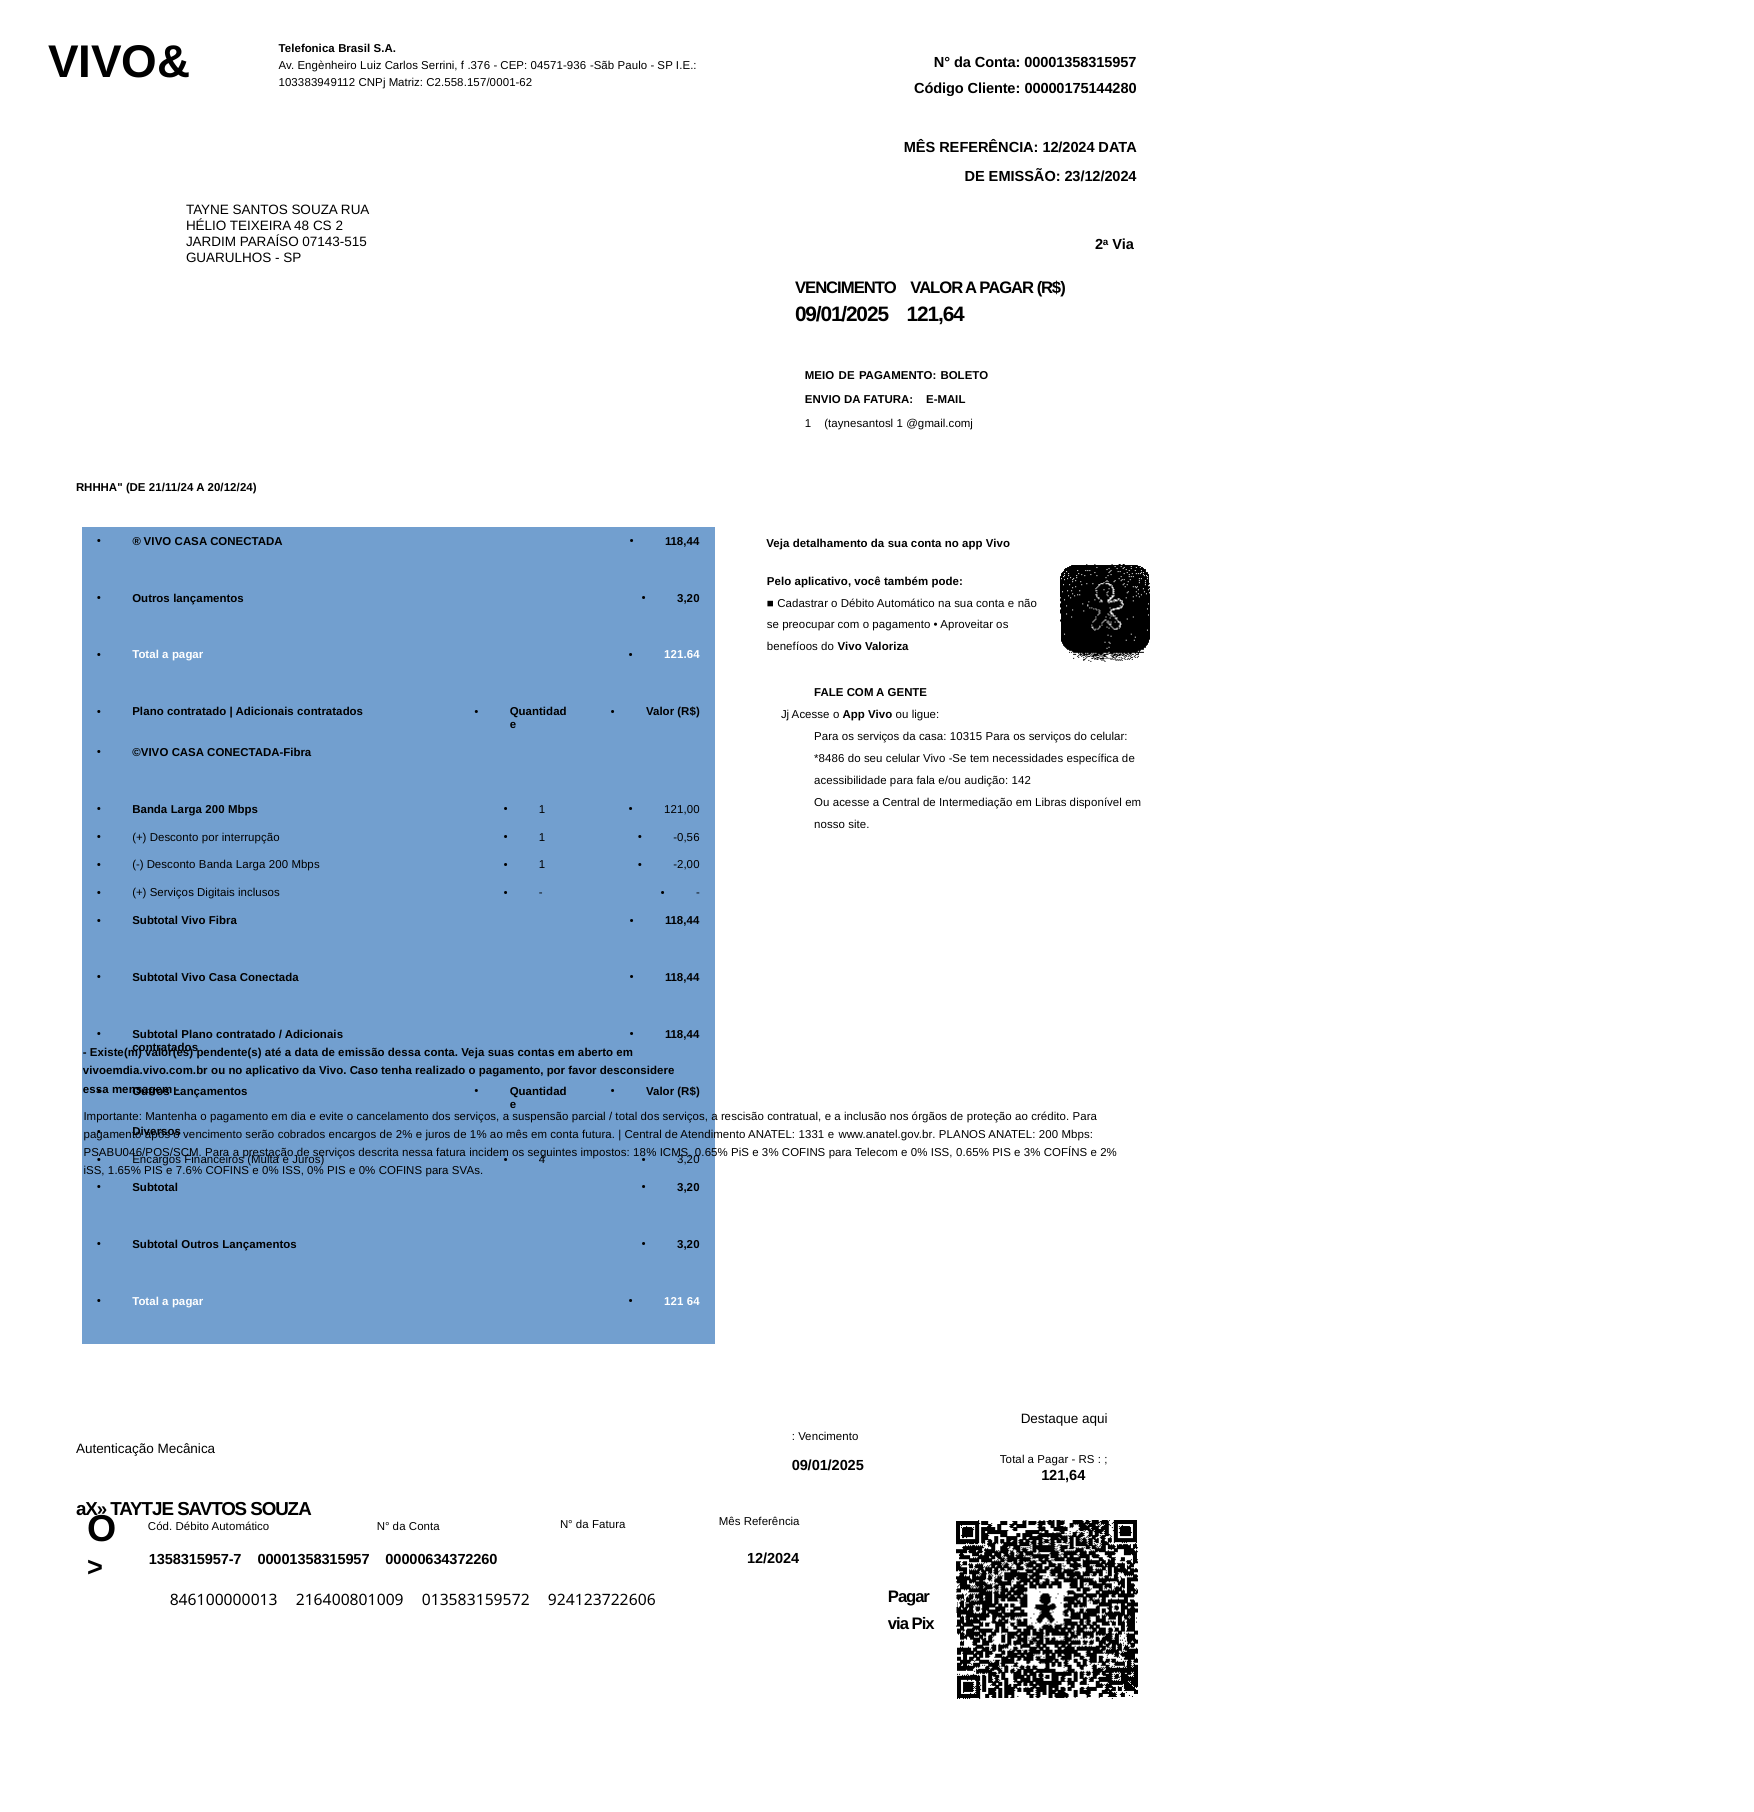

VIVO&
Telefonica Brasil S.A.
Av. Engènheiro Luiz Carlos Serrini, f .376 - CEP: 04571-936 -Sãb Paulo - SP I.E.: 103383949112 CNPj Matriz: C2.558.157/0001-62
N° da Conta: 00001358315957 Código Cliente: 00000175144280
MÊS REFERÊNCIA: 12/2024 DATA DE EMISSÃO: 23/12/2024
TAYNE SANTOS SOUZA RUA HÉLIO TEIXEIRA 48 CS 2
JARDIM PARAÍSO 07143-515 GUARULHOS - SP
2a Via
VENCIMENTO VALOR A PAGAR (R$)
09/01/2025 121,64
MEIO DE PAGAMENTO: BOLETO ENVIO DA FATURA: E-MAIL
1 (taynesantosl 1 @gmail.comj
RHHHA" (DE 21/11/24 A 20/12/24)
| ® VIVO CASA CONECTADA | | 118,44 |
| --- | --- | --- |
| Outros lançamentos | | 3,20 |
| Total a pagar | | 121.64 |
| Plano contratado | Adicionais contratados | Quantidade | Valor (R$) |
| ©VIVO CASA CONECTADA-Fibra | | |
| Banda Larga 200 Mbps | 1 | 121,00 |
| (+) Desconto por interrupção | 1 | -0,56 |
| (-) Desconto Banda Larga 200 Mbps | 1 | -2,00 |
| (+) Serviços Digitais inclusos | - | - |
| Subtotal Vivo Fibra | | 118,44 |
| Subtotal Vivo Casa Conectada | | 118,44 |
| Subtotal Plano contratado / Adicionais contratados | | 118,44 |
| Outros Lançamentos | Quantidade | Valor (R$) |
| Diversos | | |
| Encargos Financeiros (Multa e Juros) | 4 | 3,20 |
| Subtotal | | 3,20 |
| Subtotal Outros Lançamentos | | 3,20 |
| Total a pagar | | 121 64 |
Veja detalhamento da sua conta no app Vivo
Pelo aplicativo, você também pode:
■ Cadastrar o Débito Automático na sua conta e não se preocupar com o pagamento • Aproveitar os benefíoos do Vivo Valoriza
FALE COM A GENTE
Jj Acesse o App Vivo ou ligue:
Para os serviços da casa: 10315 Para os serviços do celular: *8486 do seu celular Vivo -Se tem necessidades específica de acessibilidade para fala e/ou audição: 142
Ou acesse a Central de Intermediação em Libras disponível em nosso site.
- Existe(m) valor(es) pendente(s) até a data de emissão dessa conta. Veja suas contas em aberto em vivoemdia.vivo.com.br ou no aplicativo da Vivo. Caso tenha realizado o pagamento, por favor desconsidere essa mensagem -
Importante: Mantenha o pagamento em dia e evite o cancelamento dos serviços, a suspensão parcial / total dos serviços, a rescisão contratual, e a inclusão nos órgãos de proteção ao crédito. Para pagamento após o vencimento serão cobrados encargos de 2% e juros de 1% ao mês em conta futura. | Central de Atendimento ANATEL: 1331 e www.anatel.gov.br. PLANOS ANATEL: 200 Mbps: PSABU046/POS/SCM. Para a prestação de serviços descrita nessa fatura incidem os seguintes impostos: 18% ICMS, 0.65% PiS e 3% COFINS para Telecom e 0% ISS, 0.65% PIS e 3% COFÍNS e 2% iSS, 1.65% PIS e 7.6% COFINS e 0% ISS, 0% PIS e 0% COFINS para SVAs.
Destaque aqui
Total a Pagar - RS : ;
121,64
Autenticação Mecânica
aX» TAYTJE SAVTOS SOUZA
: Vencimento
09/01/2025
O
>
Mês Referência
N° da Fatura
Cód. Débito Automático
N° da Conta
12/2024
1358315957-7 00001358315957 00000634372260
846100000013 216400801009 013583159572 924123722606
Pagar via Pix